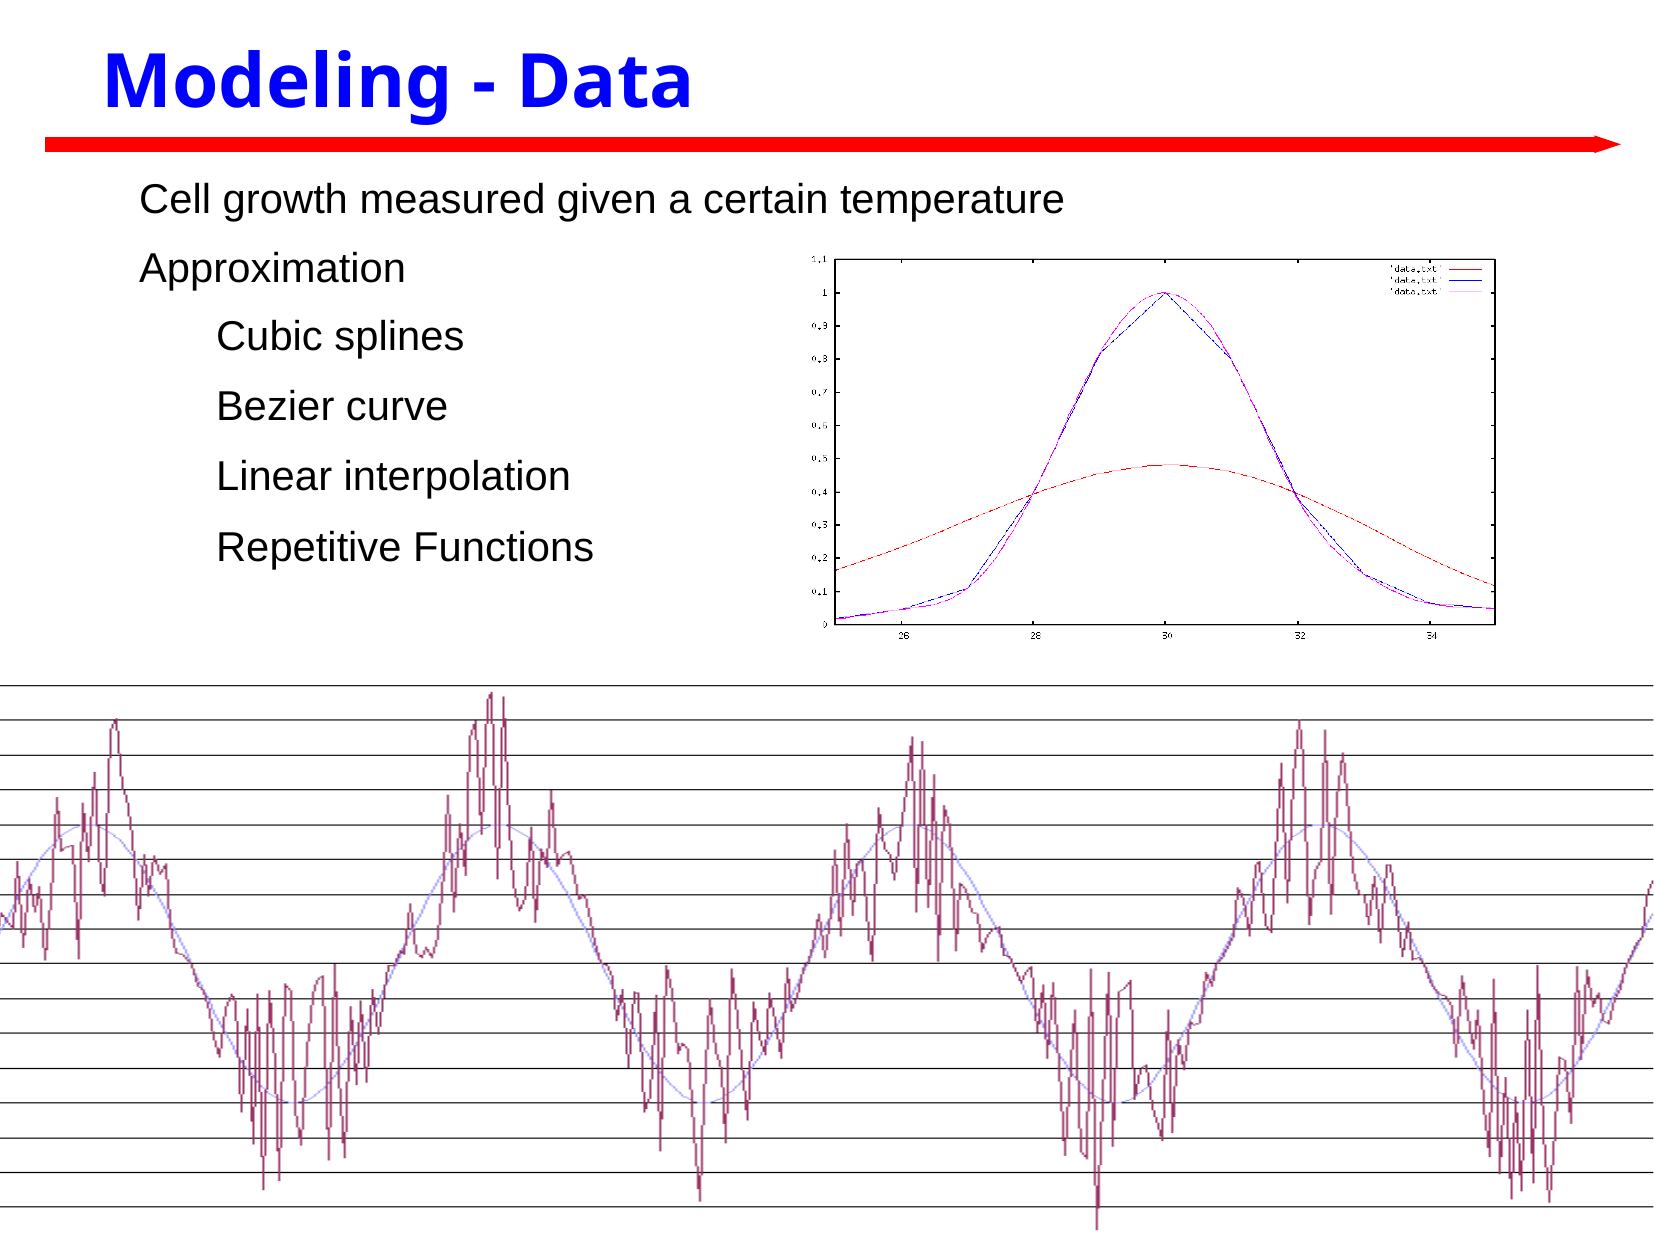

# Modeling - Data
Cell growth measured given a certain temperature
Approximation
Cubic splines
Bezier curve
Linear interpolation
Repetitive Functions